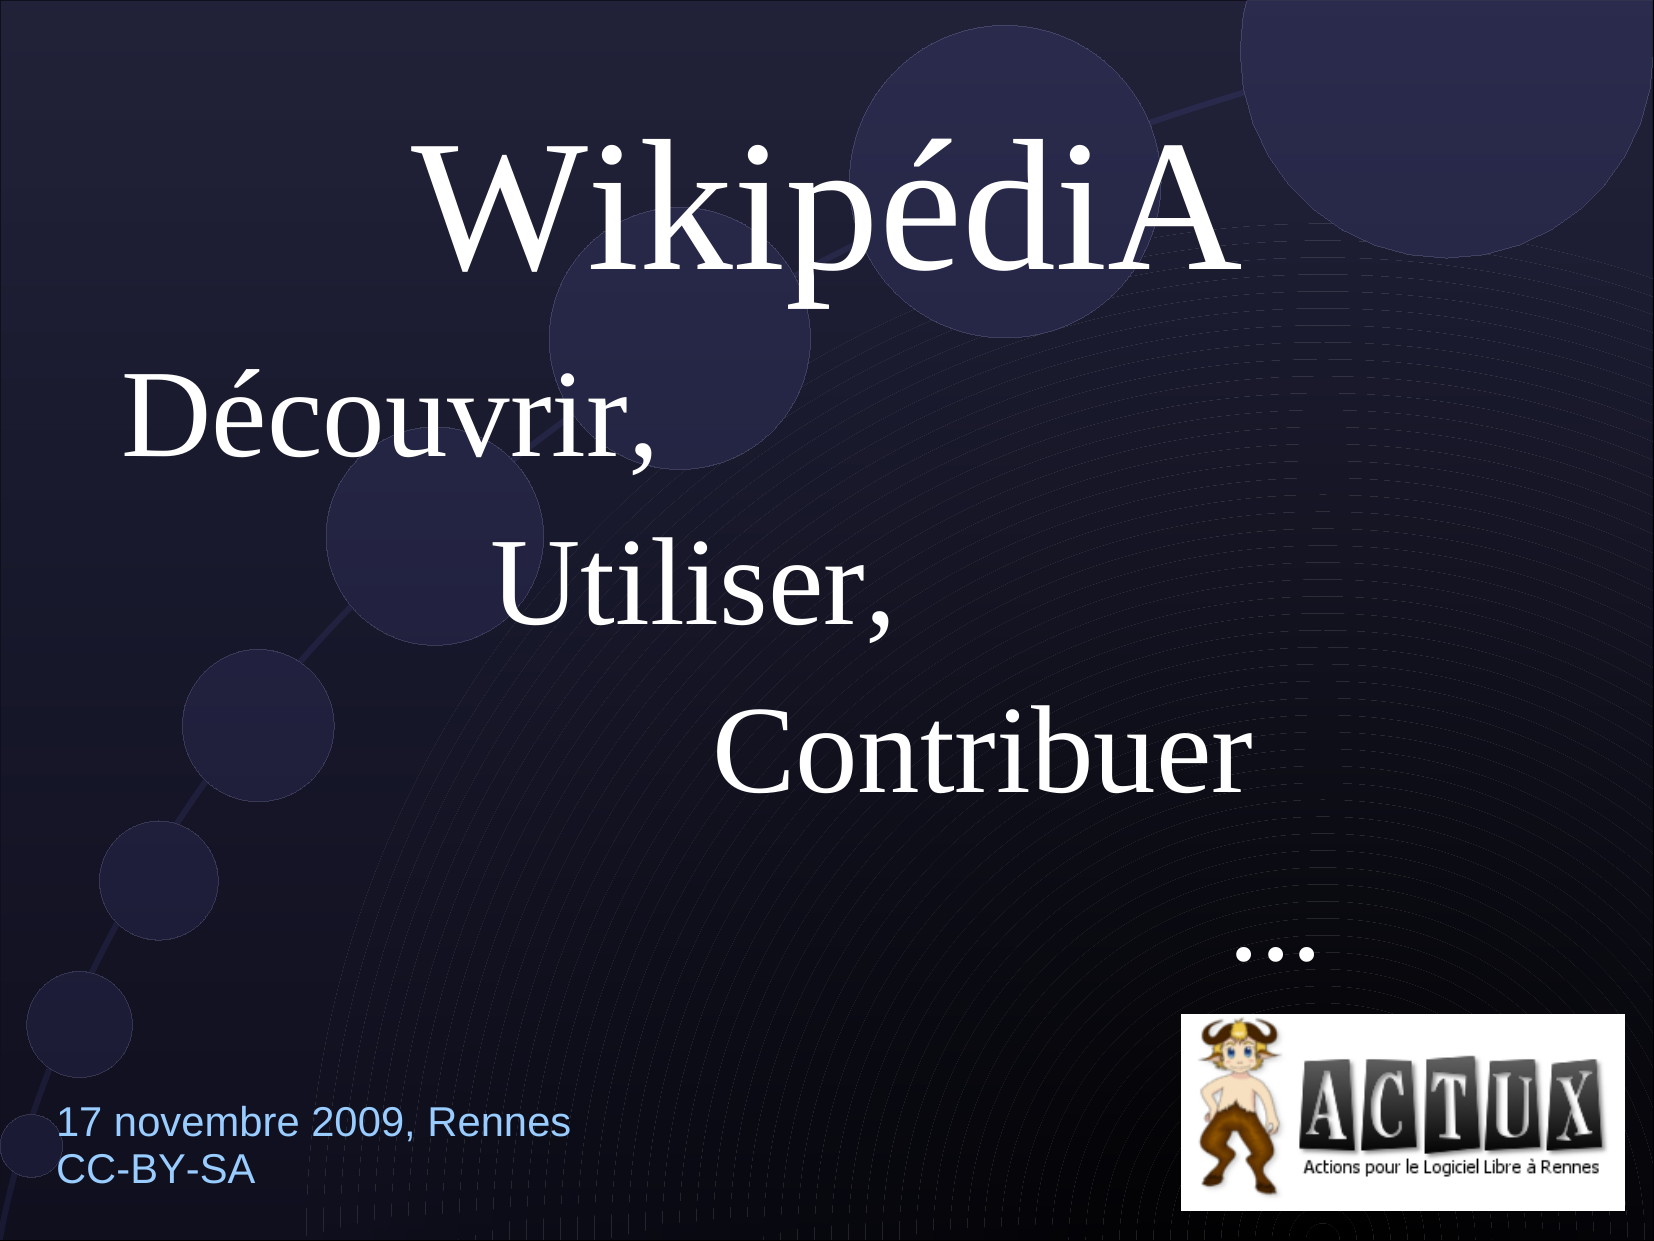

# WikipédiA
Découvrir,
					Utiliser,
								Contribuer
															...
17 novembre 2009, Rennes
CC-BY-SA